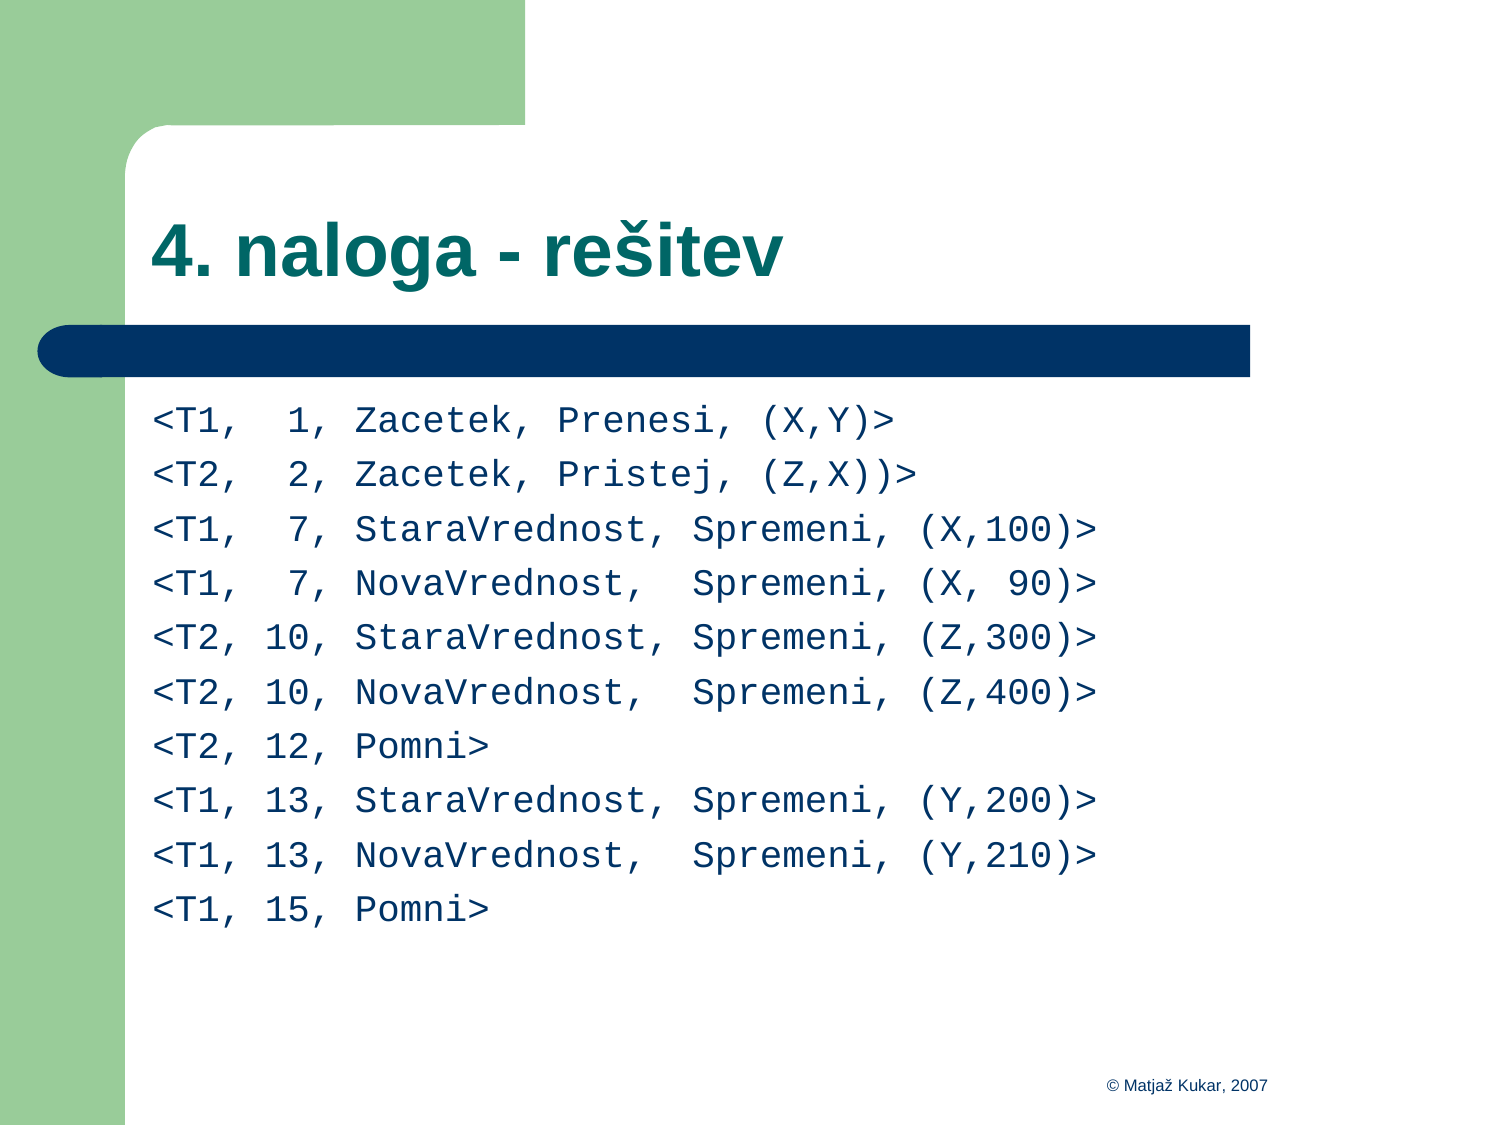

# 4. naloga - rešitev
<T1, 1, Zacetek, Prenesi, (X,Y)>
<T2, 2, Zacetek, Pristej, (Z,X))>
<T1, 7, StaraVrednost, Spremeni, (X,100)>
<T1, 7, NovaVrednost, Spremeni, (X, 90)>
<T2, 10, StaraVrednost, Spremeni, (Z,300)>
<T2, 10, NovaVrednost, Spremeni, (Z,400)>
<T2, 12, Pomni>
<T1, 13, StaraVrednost, Spremeni, (Y,200)>
<T1, 13, NovaVrednost, Spremeni, (Y,210)>
<T1, 15, Pomni>
© Matjaž Kukar, 2007